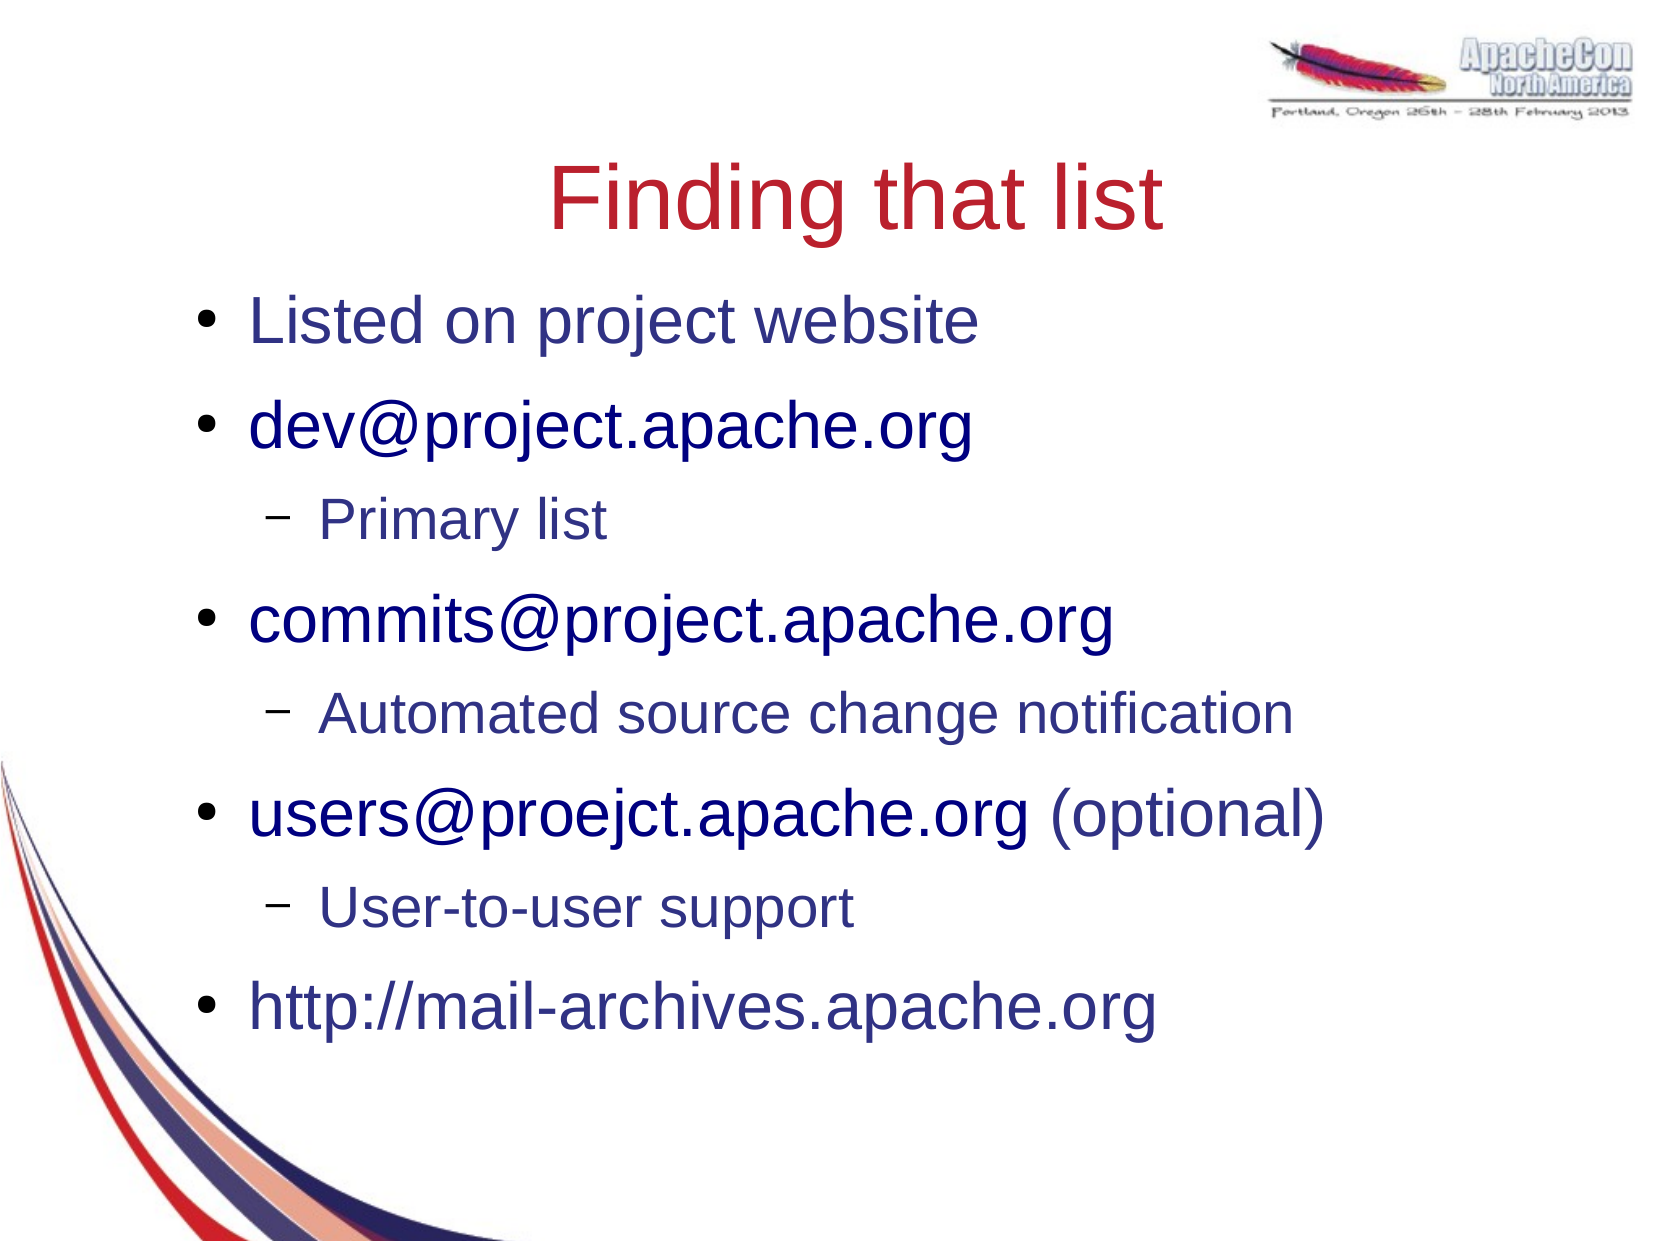

# Finding that list
Listed on project website
dev@project.apache.org
Primary list
commits@project.apache.org
Automated source change notification
users@proejct.apache.org (optional)
User-to-user support
http://mail-archives.apache.org